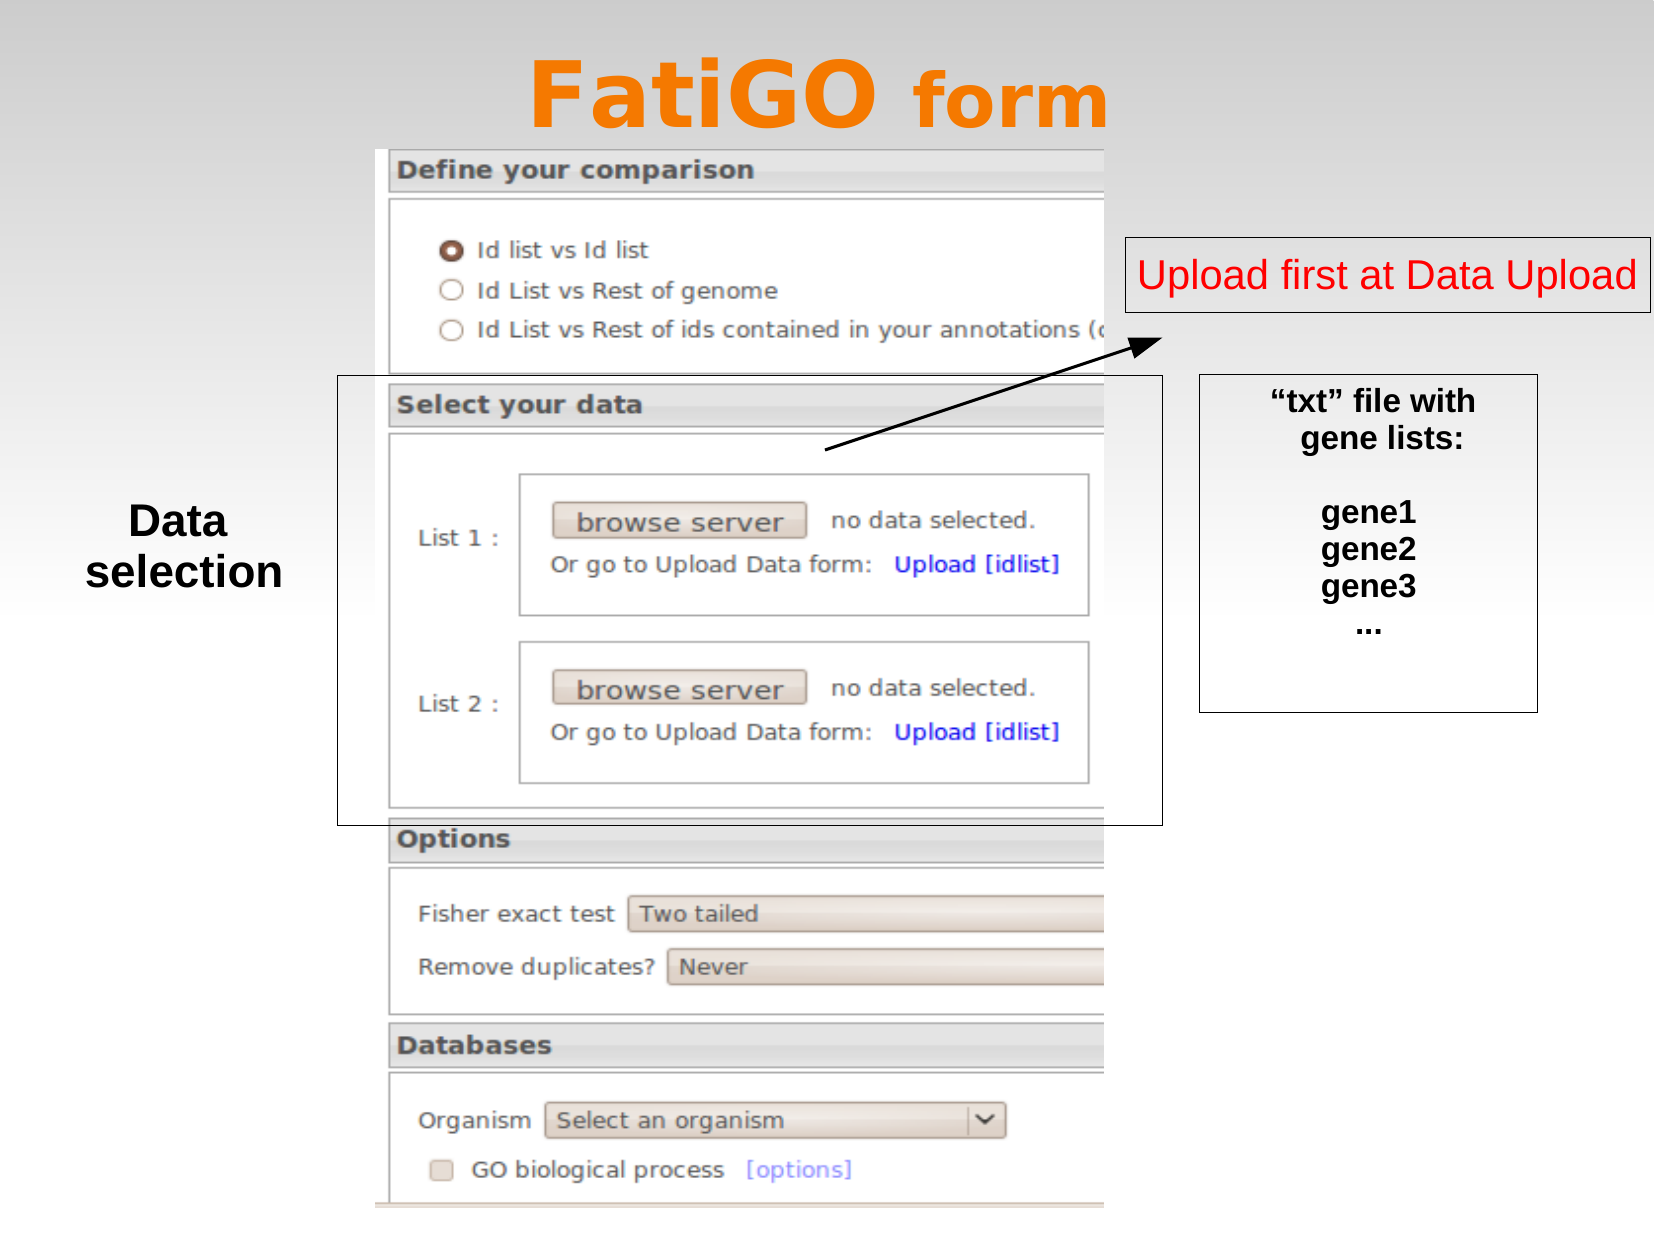

# FatiGO form
Upload first at Data Upload
 “txt” file with
 gene lists:
gene1
gene2
gene3
...
Data
 selection